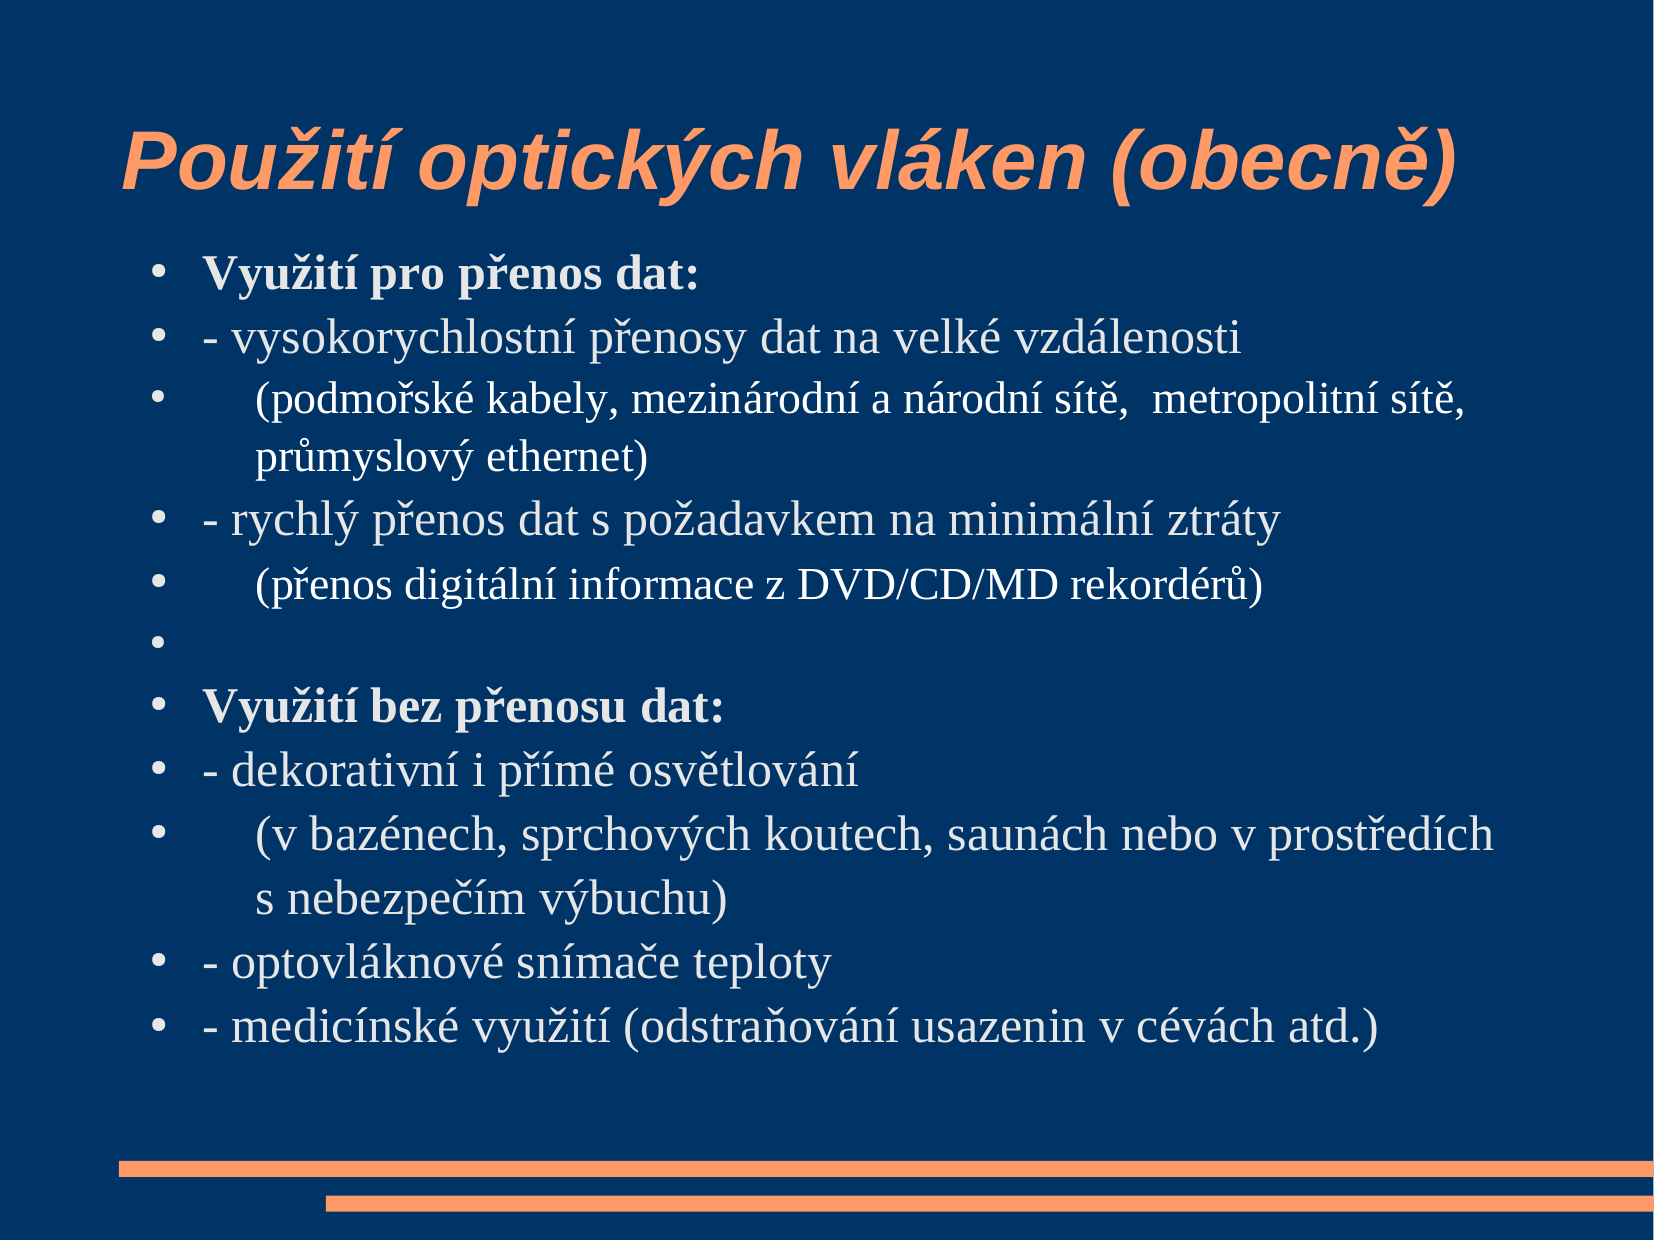

# Použití optických vláken (obecně)
Využití pro přenos dat:
- vysokorychlostní přenosy dat na velké vzdálenosti
	(podmořské kabely, mezinárodní a národní sítě, metropolitní sítě, průmyslový ethernet)
- rychlý přenos dat s požadavkem na minimální ztráty
 	(přenos digitální informace z DVD/CD/MD rekordérů)
Využití bez přenosu dat:
- dekorativní i přímé osvětlování
	(v bazénech, sprchových koutech, saunách nebo v prostředích s nebezpečím výbuchu)
- optovláknové snímače teploty
- medicínské využití (odstraňování usazenin v cévách atd.)